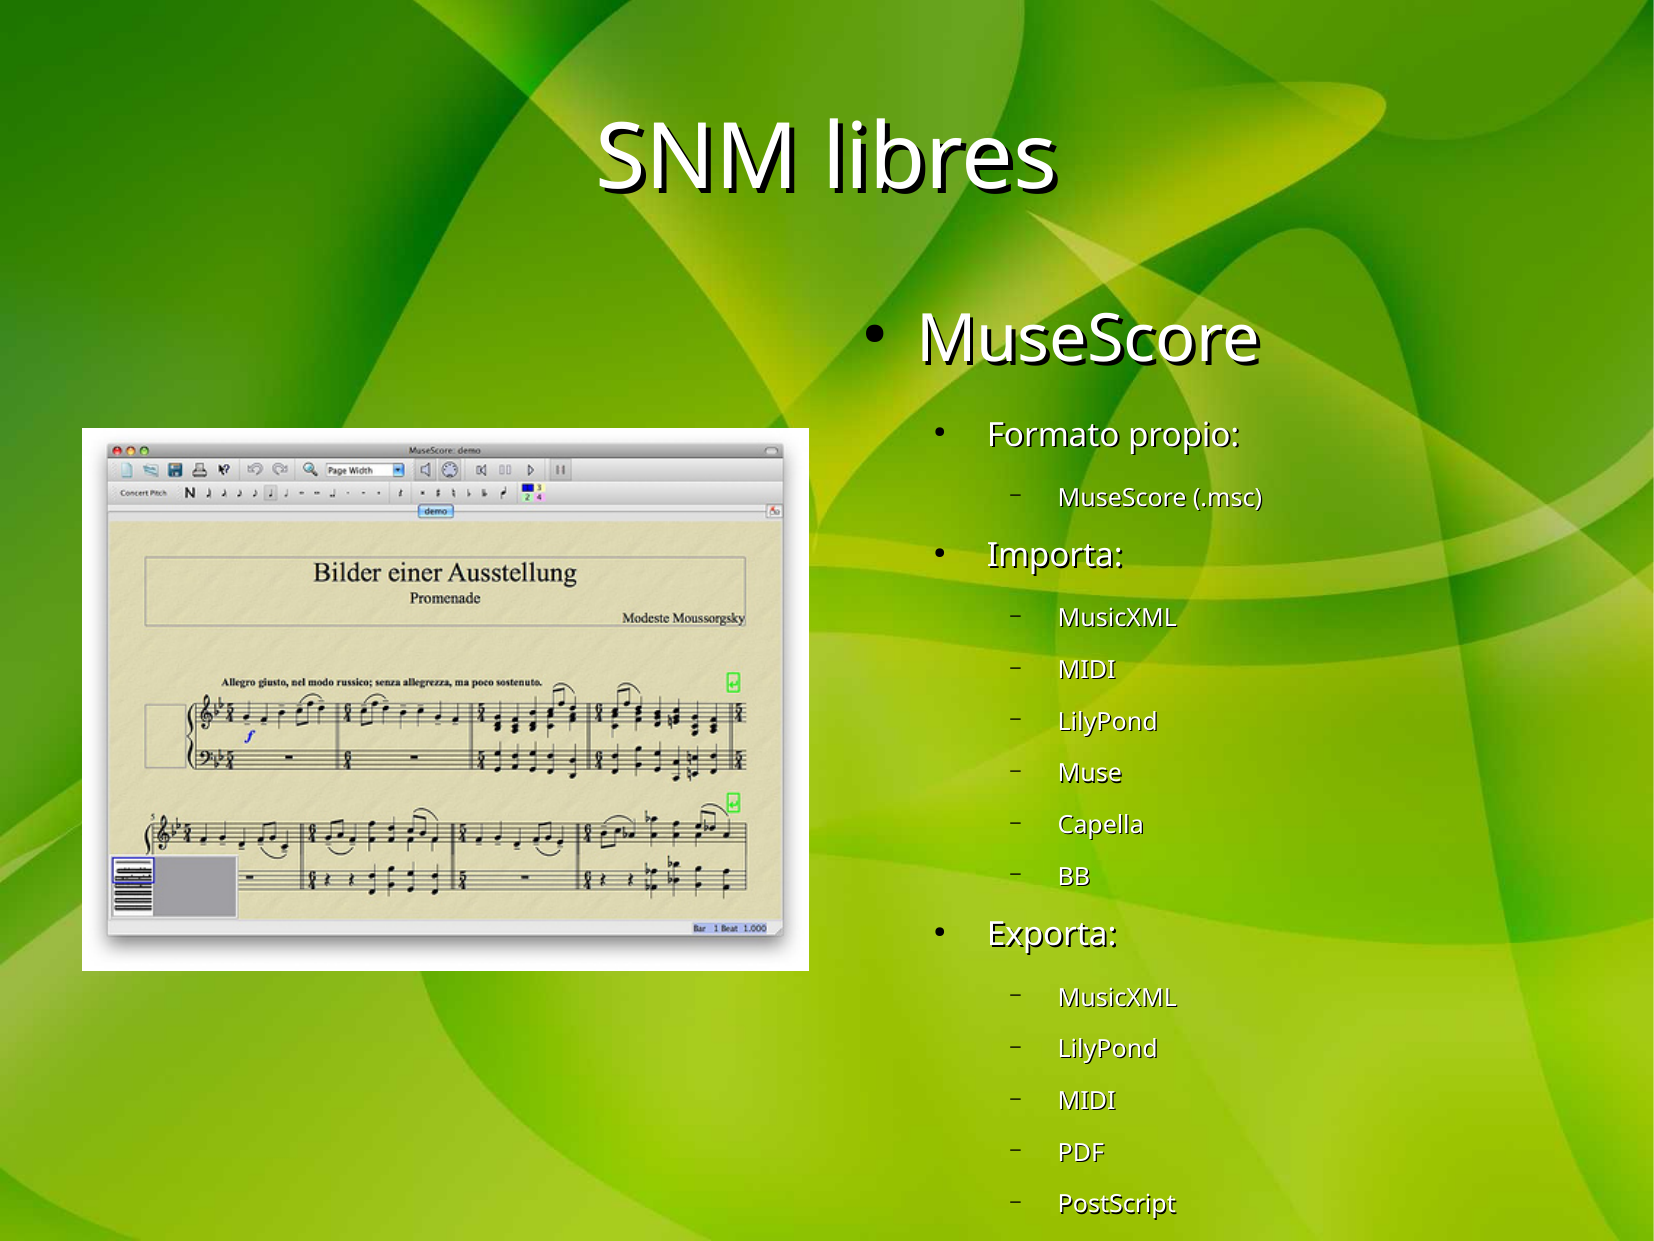

# SNM libres
MuseScore
Formato propio:
MuseScore (.msc)
Importa:
MusicXML
MIDI
LilyPond
Muse
Capella
BB
Exporta:
MusicXML
LilyPond
MIDI
PDF
PostScript
PNG
SVG